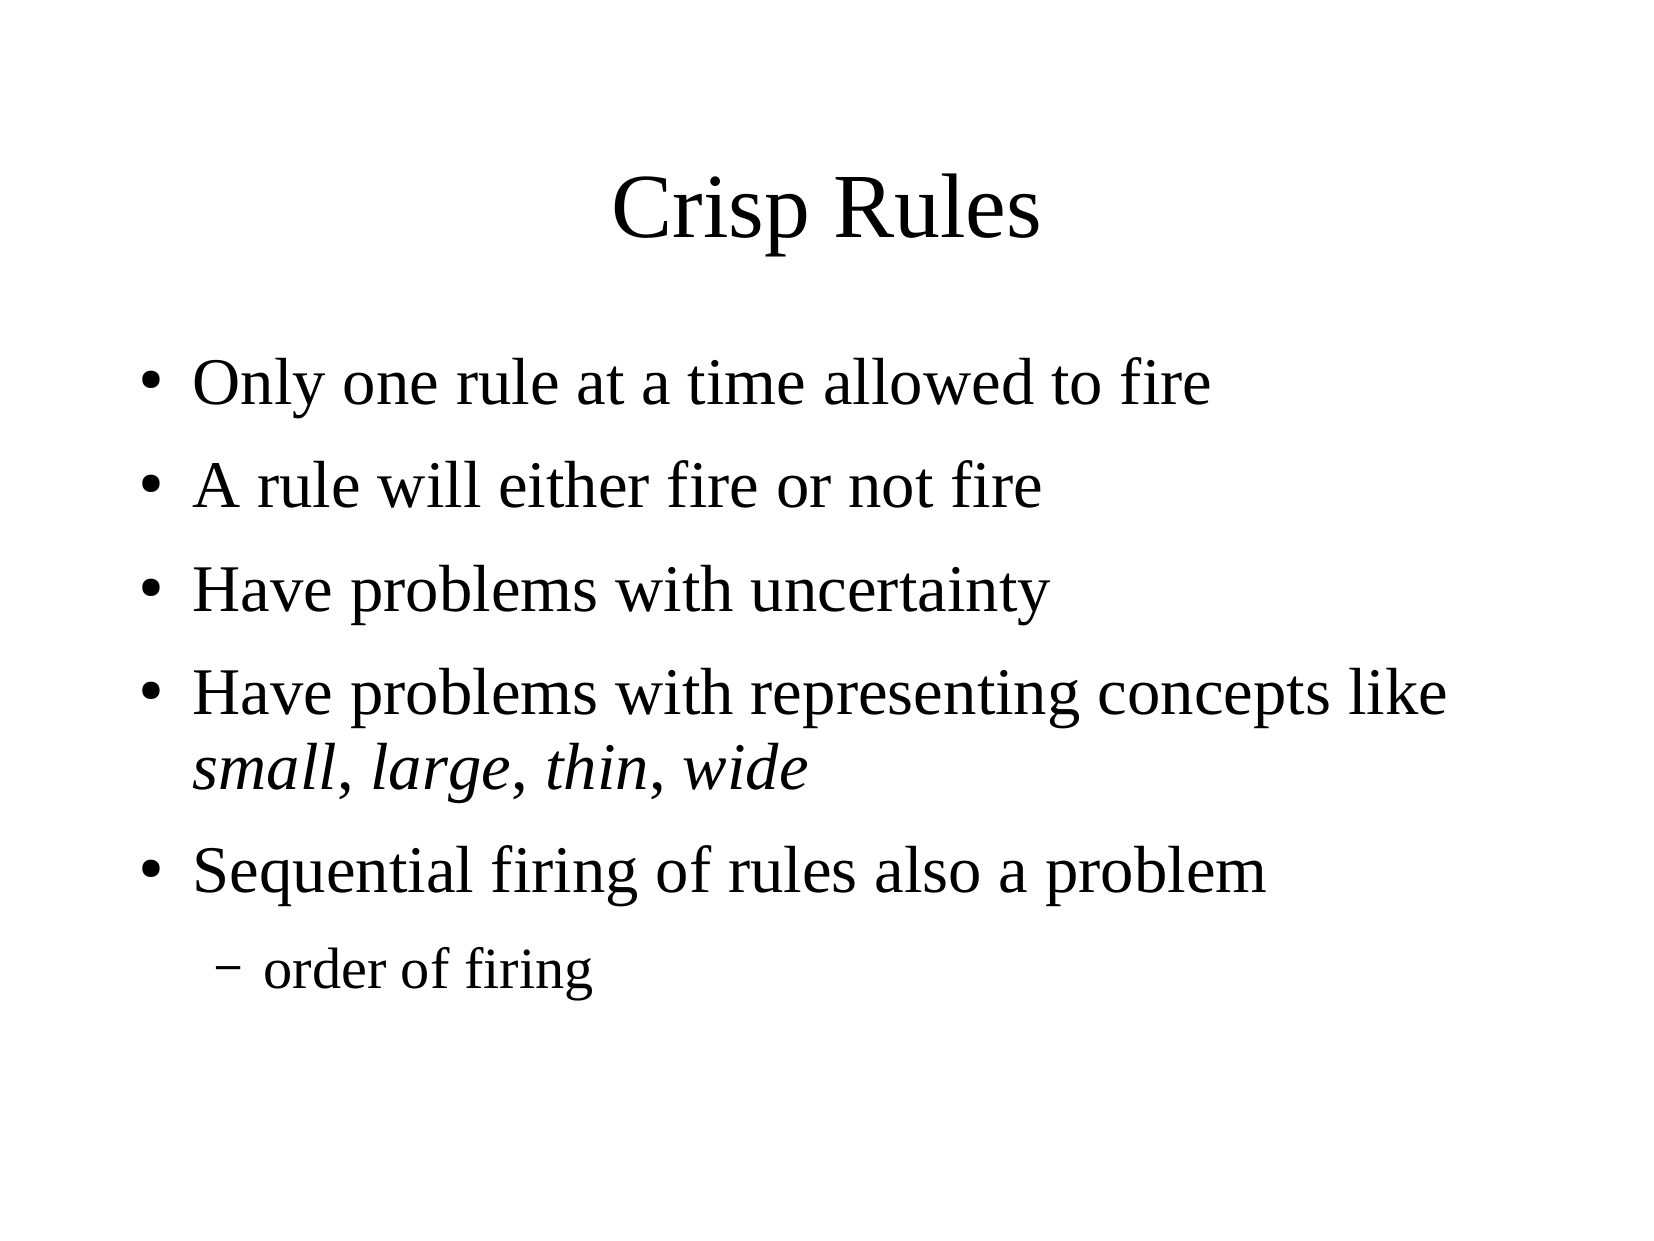

# Crisp Rules
Only one rule at a time allowed to fire
A rule will either fire or not fire
Have problems with uncertainty
Have problems with representing concepts like small, large, thin, wide
Sequential firing of rules also a problem
order of firing